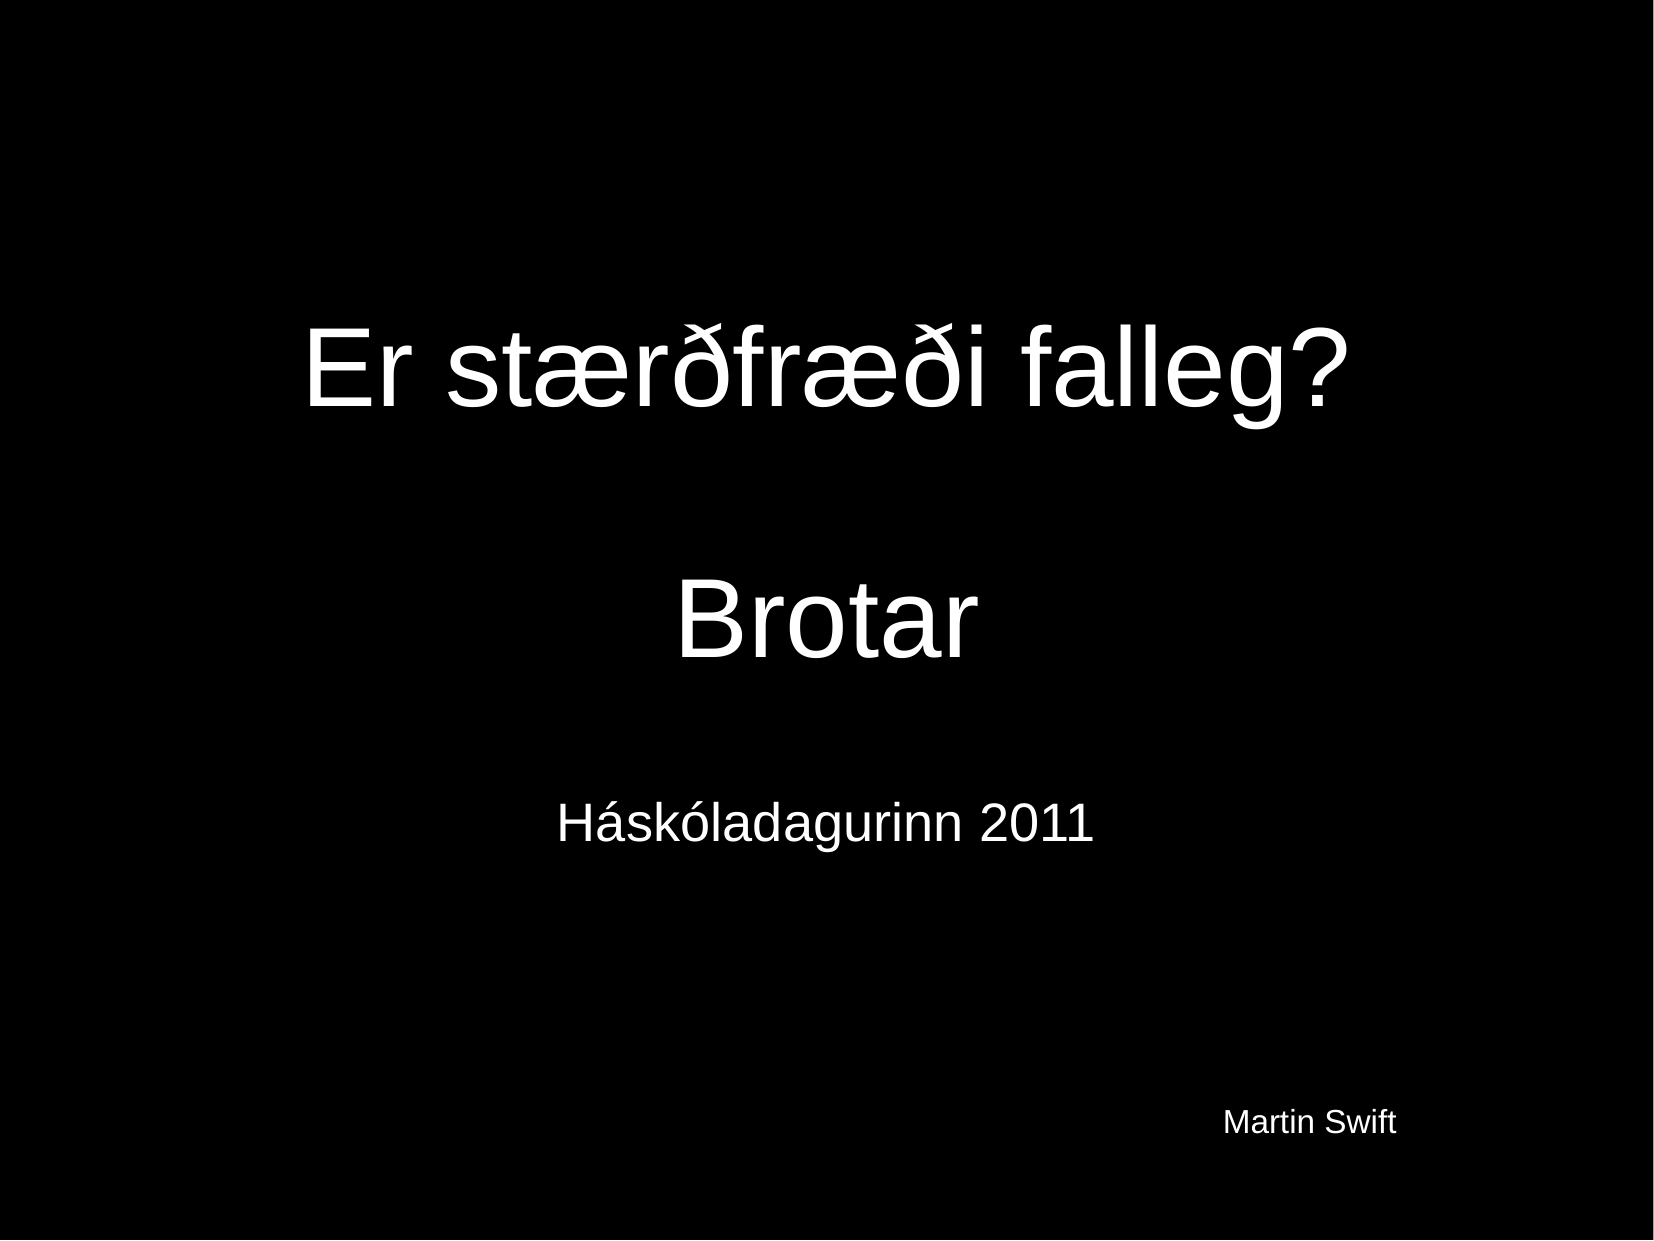

# Er stærðfræði falleg?
Brotar
Háskóladagurinn 2011
Martin Swift